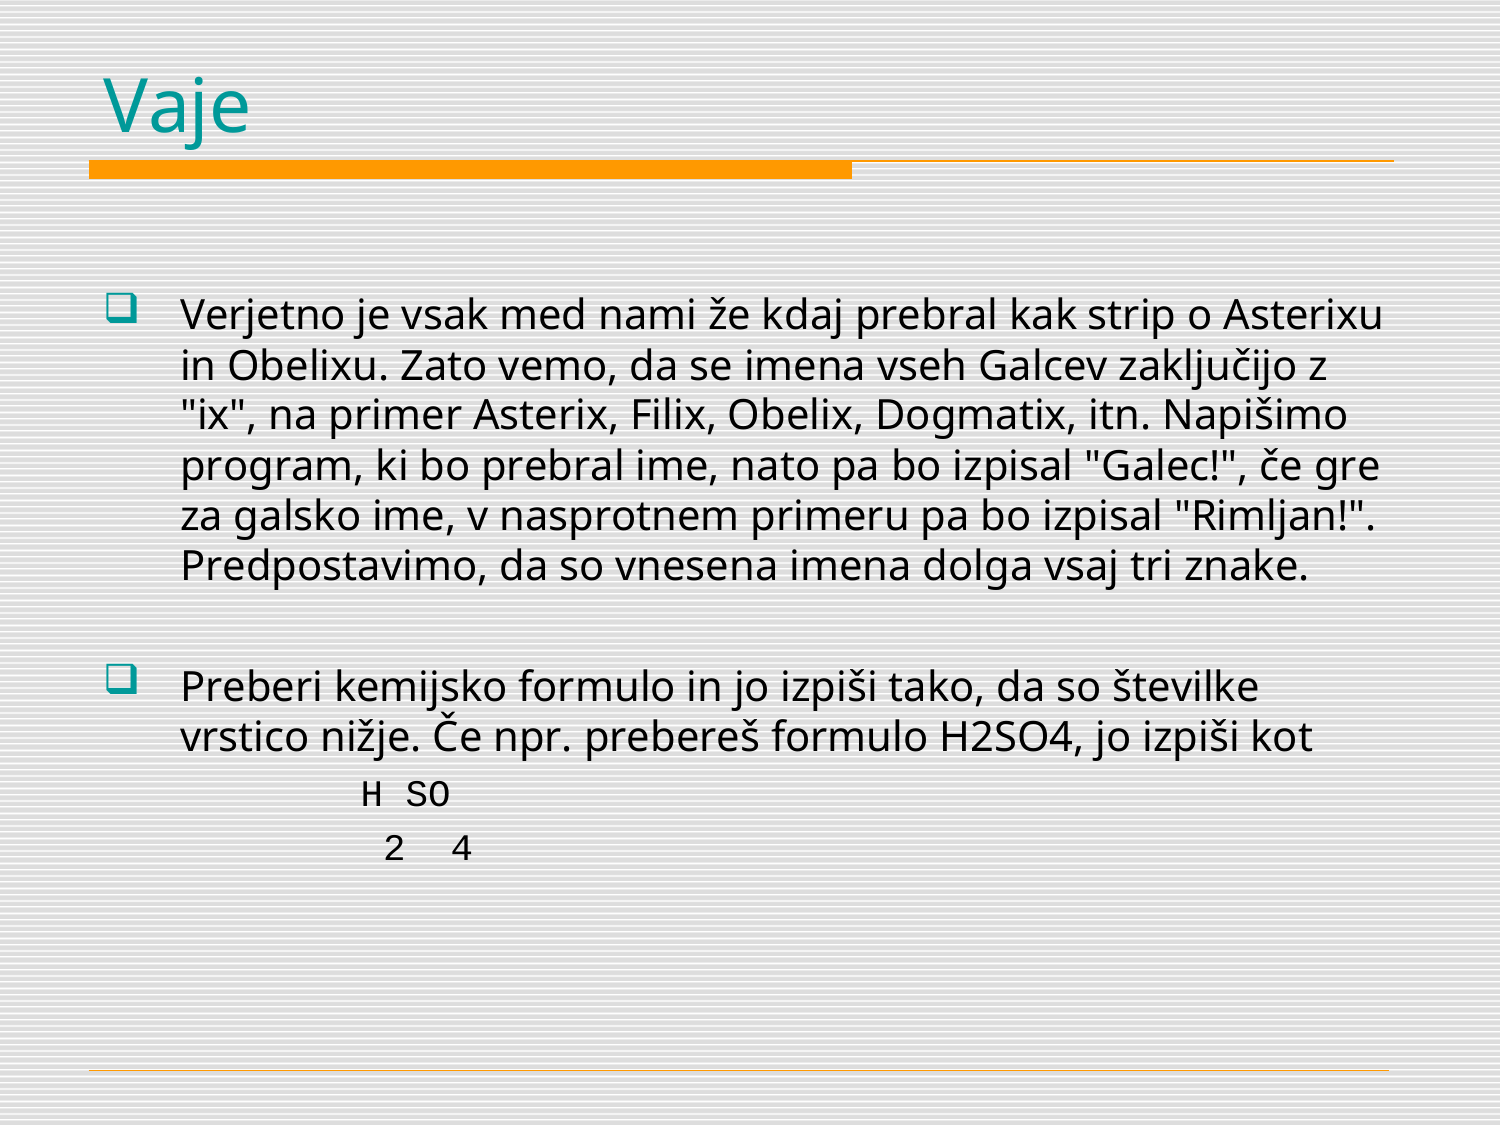

# Vaje
Verjetno je vsak med nami že kdaj prebral kak strip o Asterixu in Obelixu. Zato vemo, da se imena vseh Galcev zaključijo z "ix", na primer Asterix, Filix, Obelix, Dogmatix, itn. Napišimo program, ki bo prebral ime, nato pa bo izpisal "Galec!", če gre za galsko ime, v nasprotnem primeru pa bo izpisal "Rimljan!". Predpostavimo, da so vnesena imena dolga vsaj tri znake.
Preberi kemijsko formulo in jo izpiši tako, da so številke vrstico nižje. Če npr. prebereš formulo H2SO4, jo izpiši kot
 H SO
 2 4